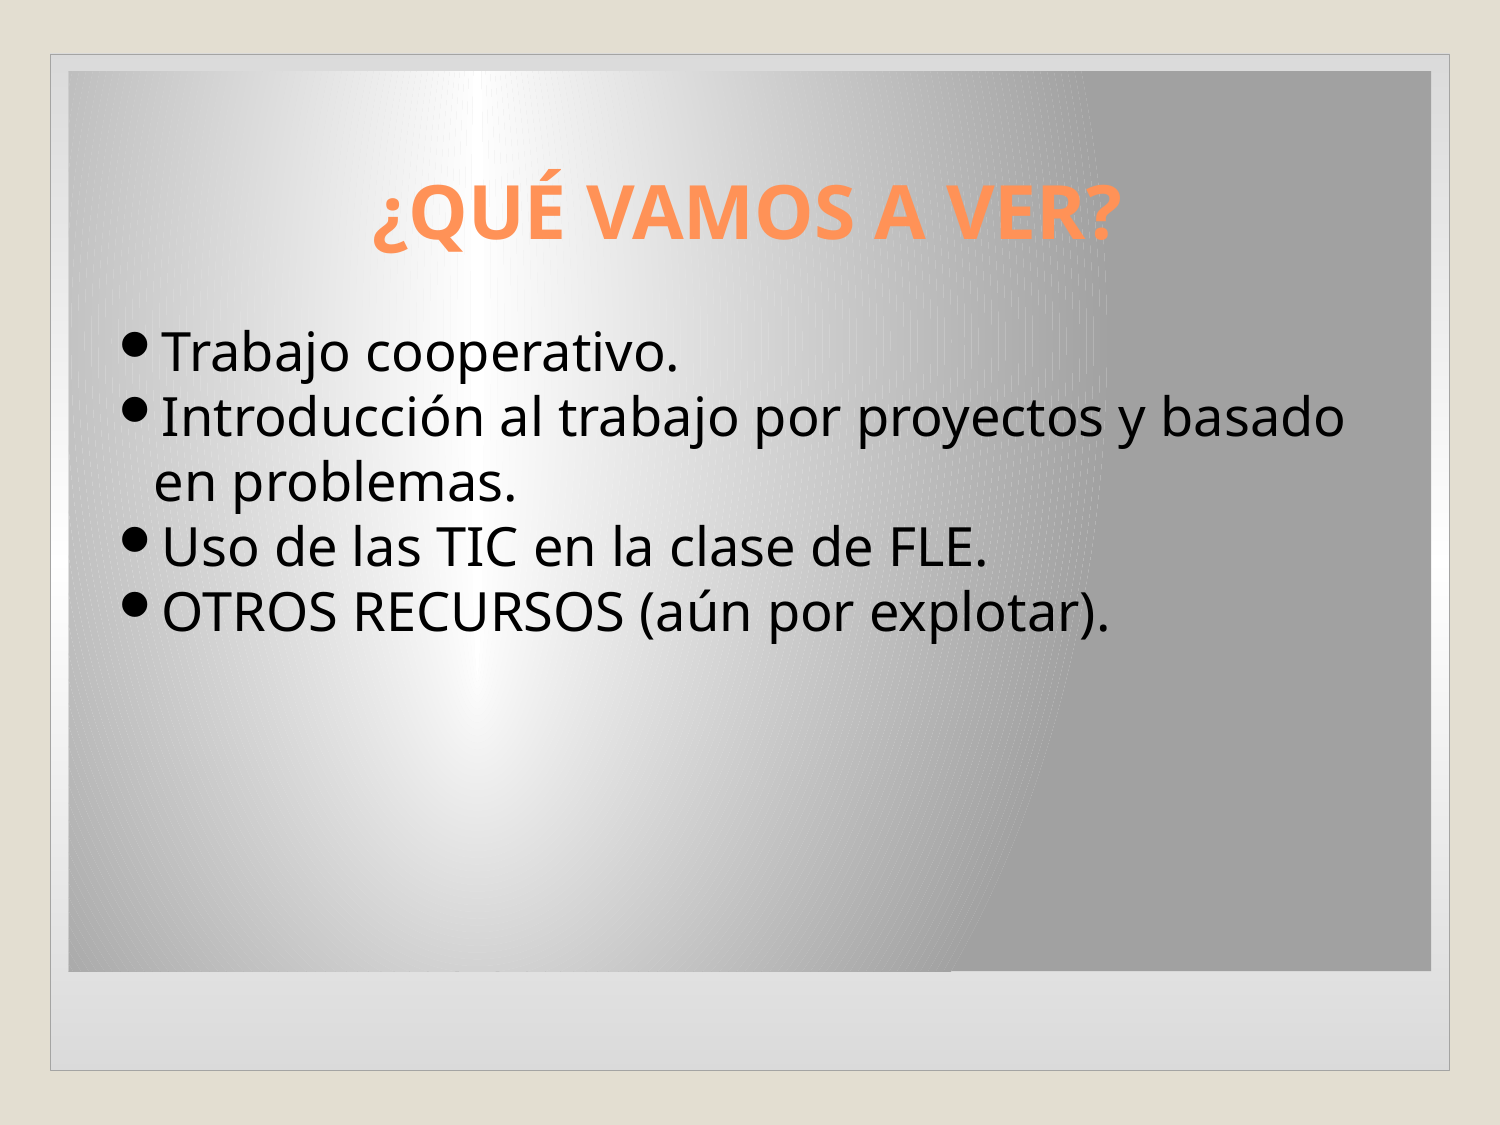

¿QUÉ VAMOS A VER?
Trabajo cooperativo.
Introducción al trabajo por proyectos y basado en problemas.
Uso de las TIC en la clase de FLE.
OTROS RECURSOS (aún por explotar).